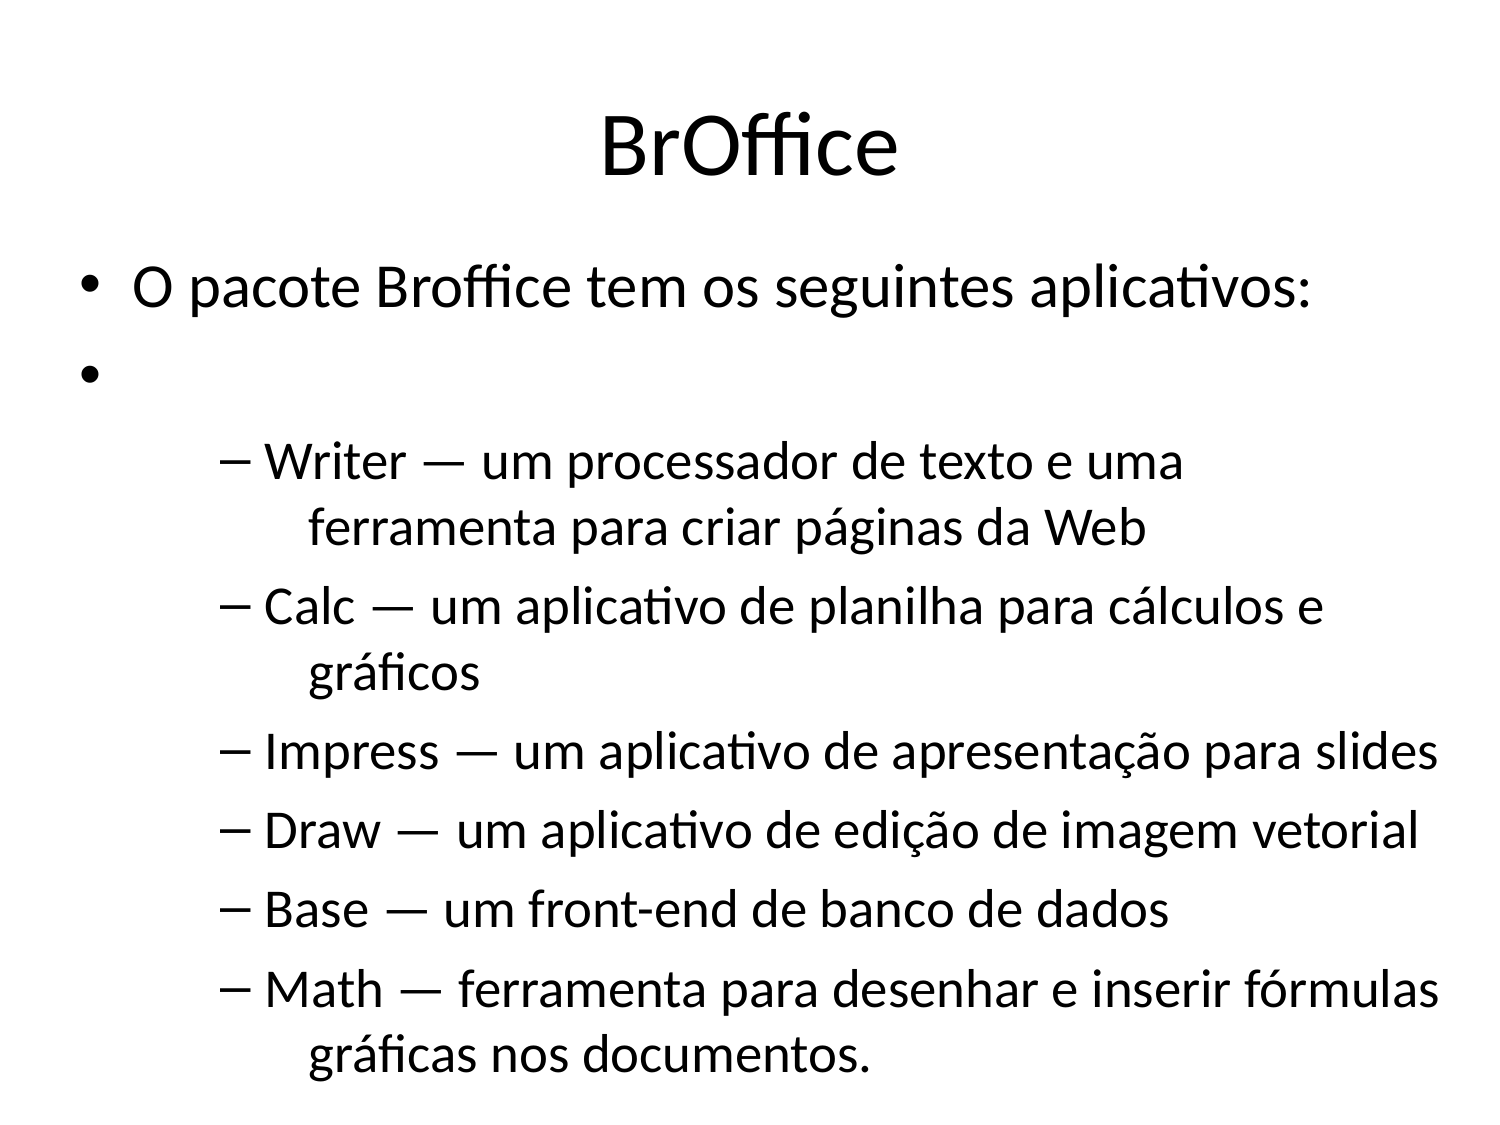

# BrOffice
O pacote Broffice tem os seguintes aplicativos:
Writer — um processador de texto e uma ferramenta para criar páginas da Web
Calc — um aplicativo de planilha para cálculos e gráficos
Impress — um aplicativo de apresentação para slides
Draw — um aplicativo de edição de imagem vetorial
Base — um front-end de banco de dados
Math — ferramenta para desenhar e inserir fórmulas gráficas nos documentos.